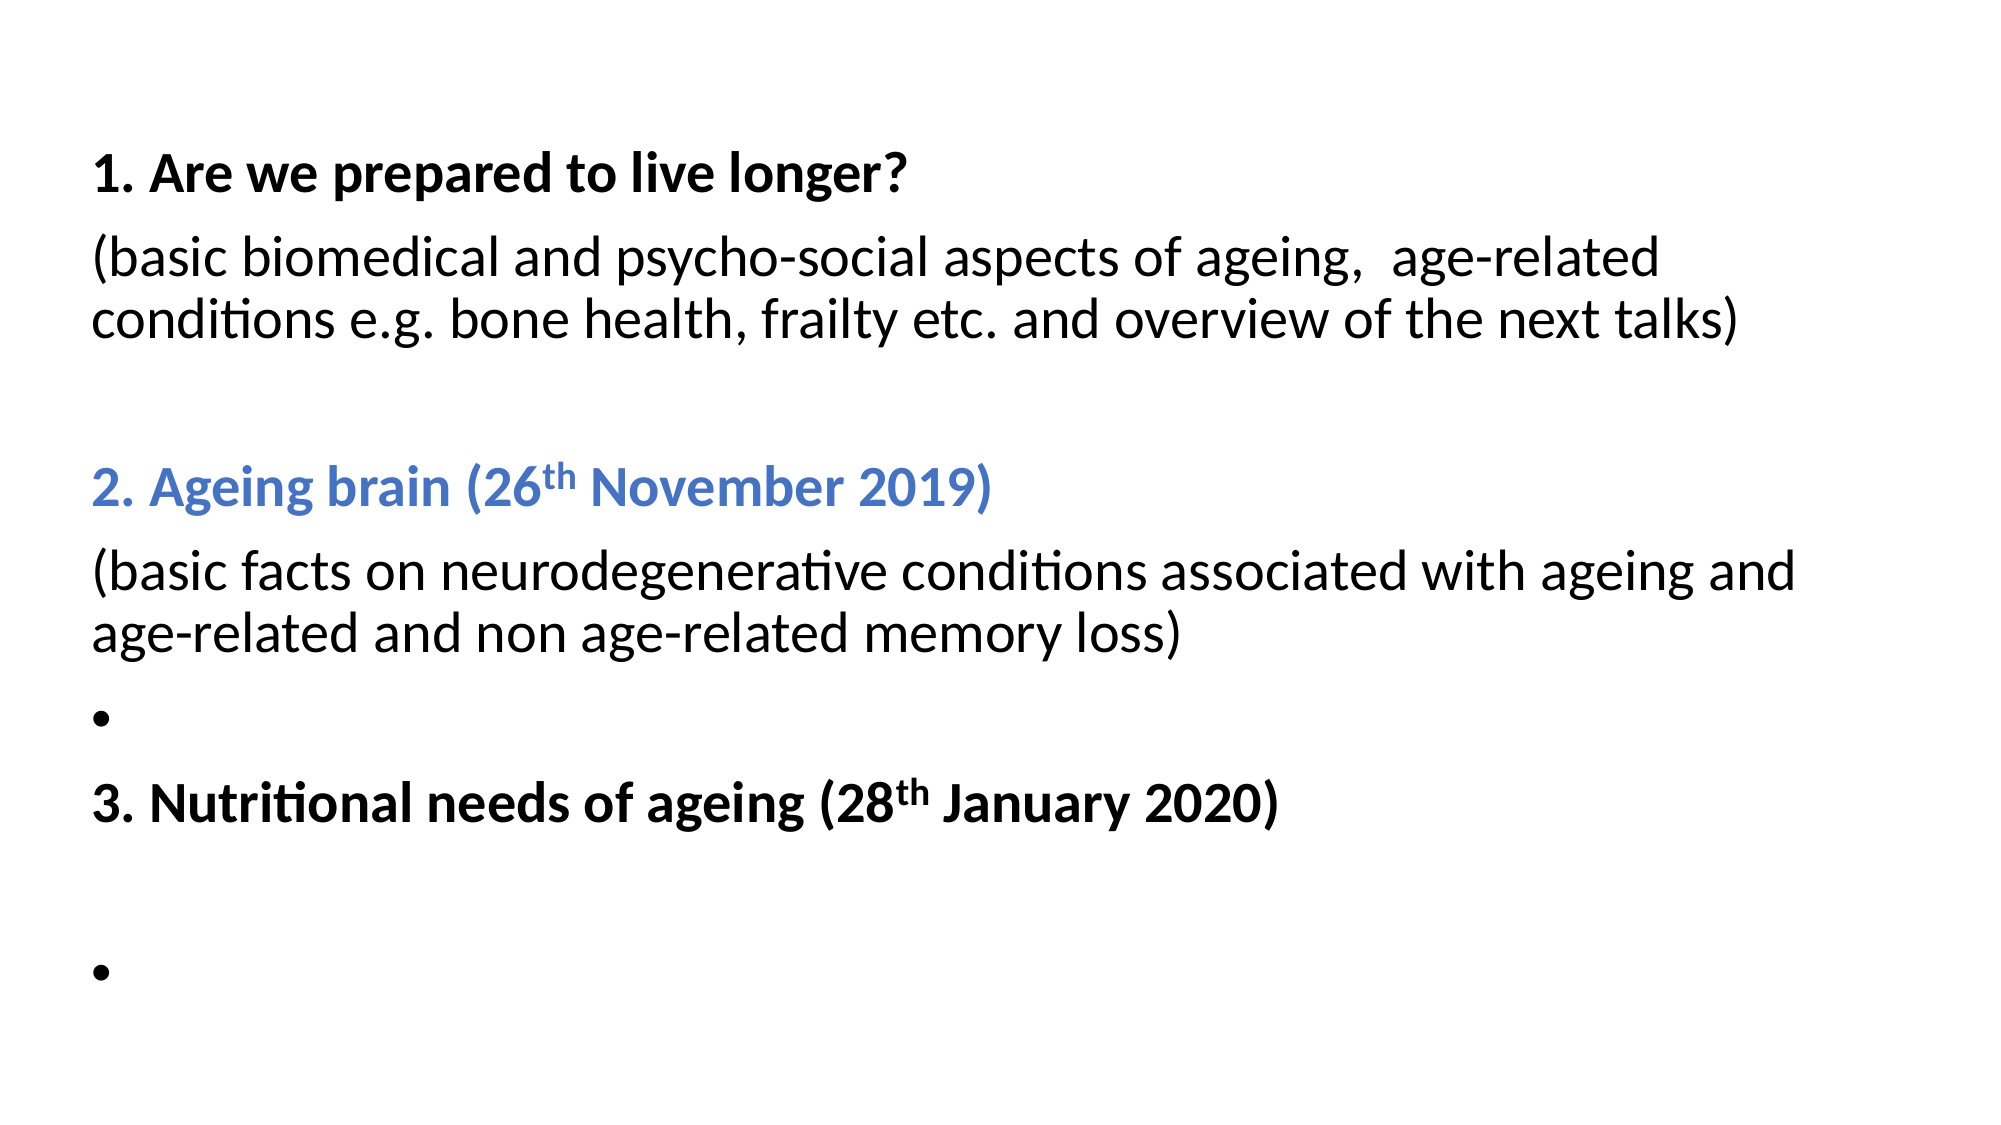

# 1. Are we prepared to live longer?
(basic biomedical and psycho-social aspects of ageing, age-related conditions e.g. bone health, frailty etc. and overview of the next talks)
2. Ageing brain (26th November 2019)
(basic facts on neurodegenerative conditions associated with ageing and age-related and non age-related memory loss)
3. Nutritional needs of ageing (28th January 2020)